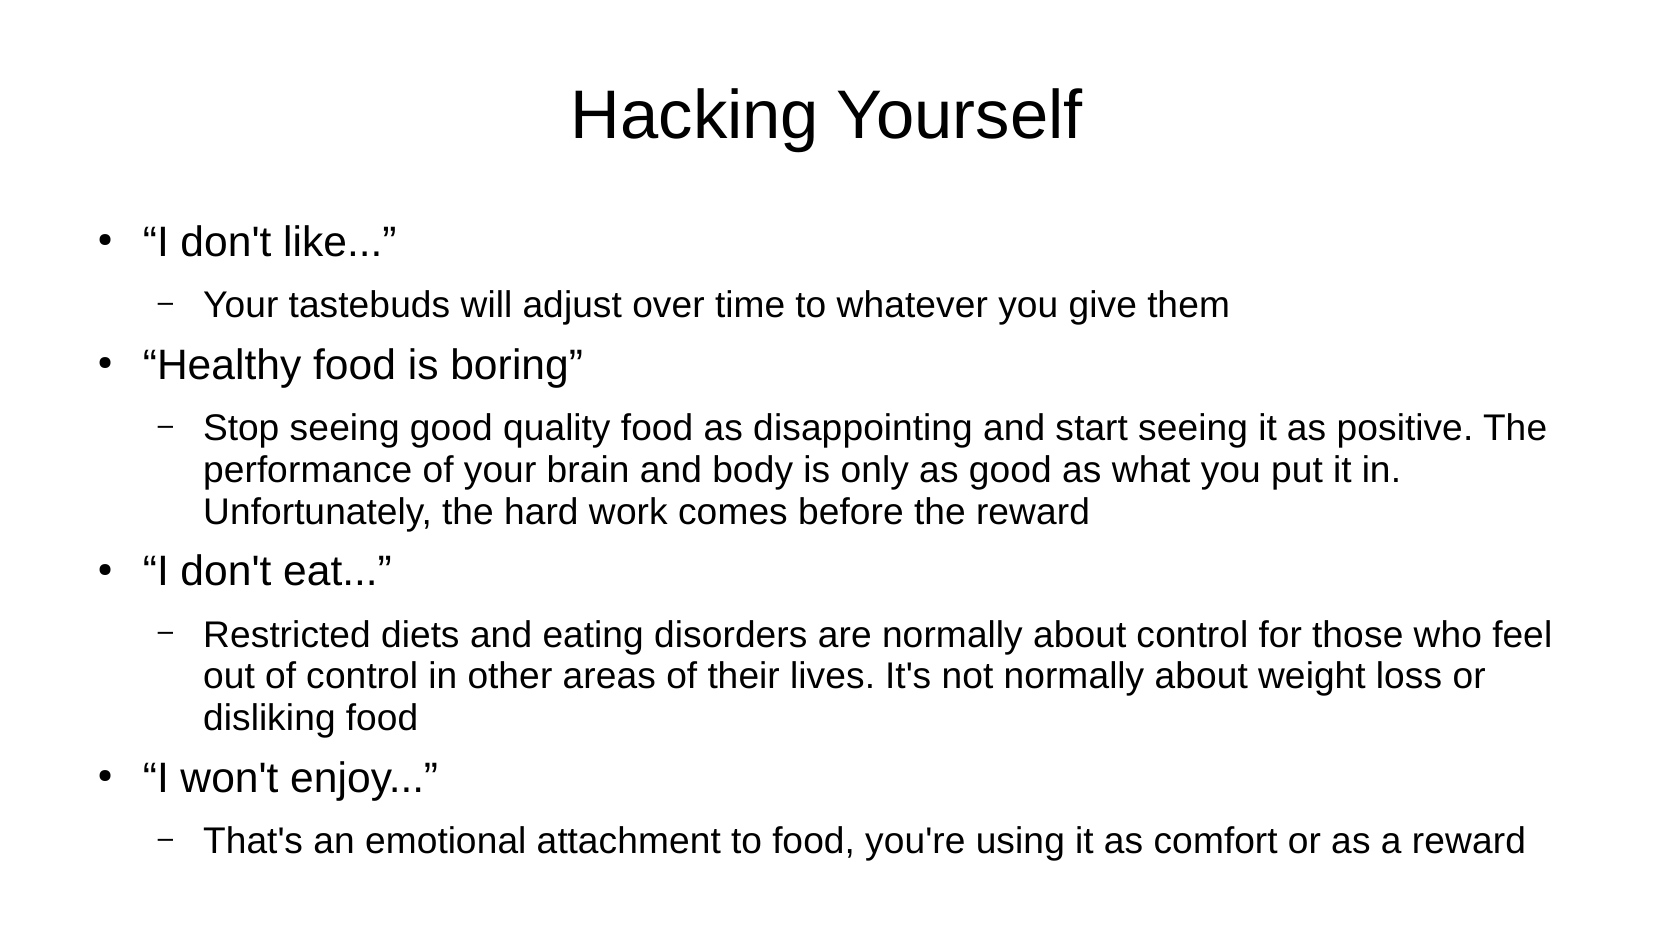

# Hacking Yourself
“I don't like...”
Your tastebuds will adjust over time to whatever you give them
“Healthy food is boring”
Stop seeing good quality food as disappointing and start seeing it as positive. The performance of your brain and body is only as good as what you put it in. Unfortunately, the hard work comes before the reward
“I don't eat...”
Restricted diets and eating disorders are normally about control for those who feel out of control in other areas of their lives. It's not normally about weight loss or disliking food
“I won't enjoy...”
That's an emotional attachment to food, you're using it as comfort or as a reward